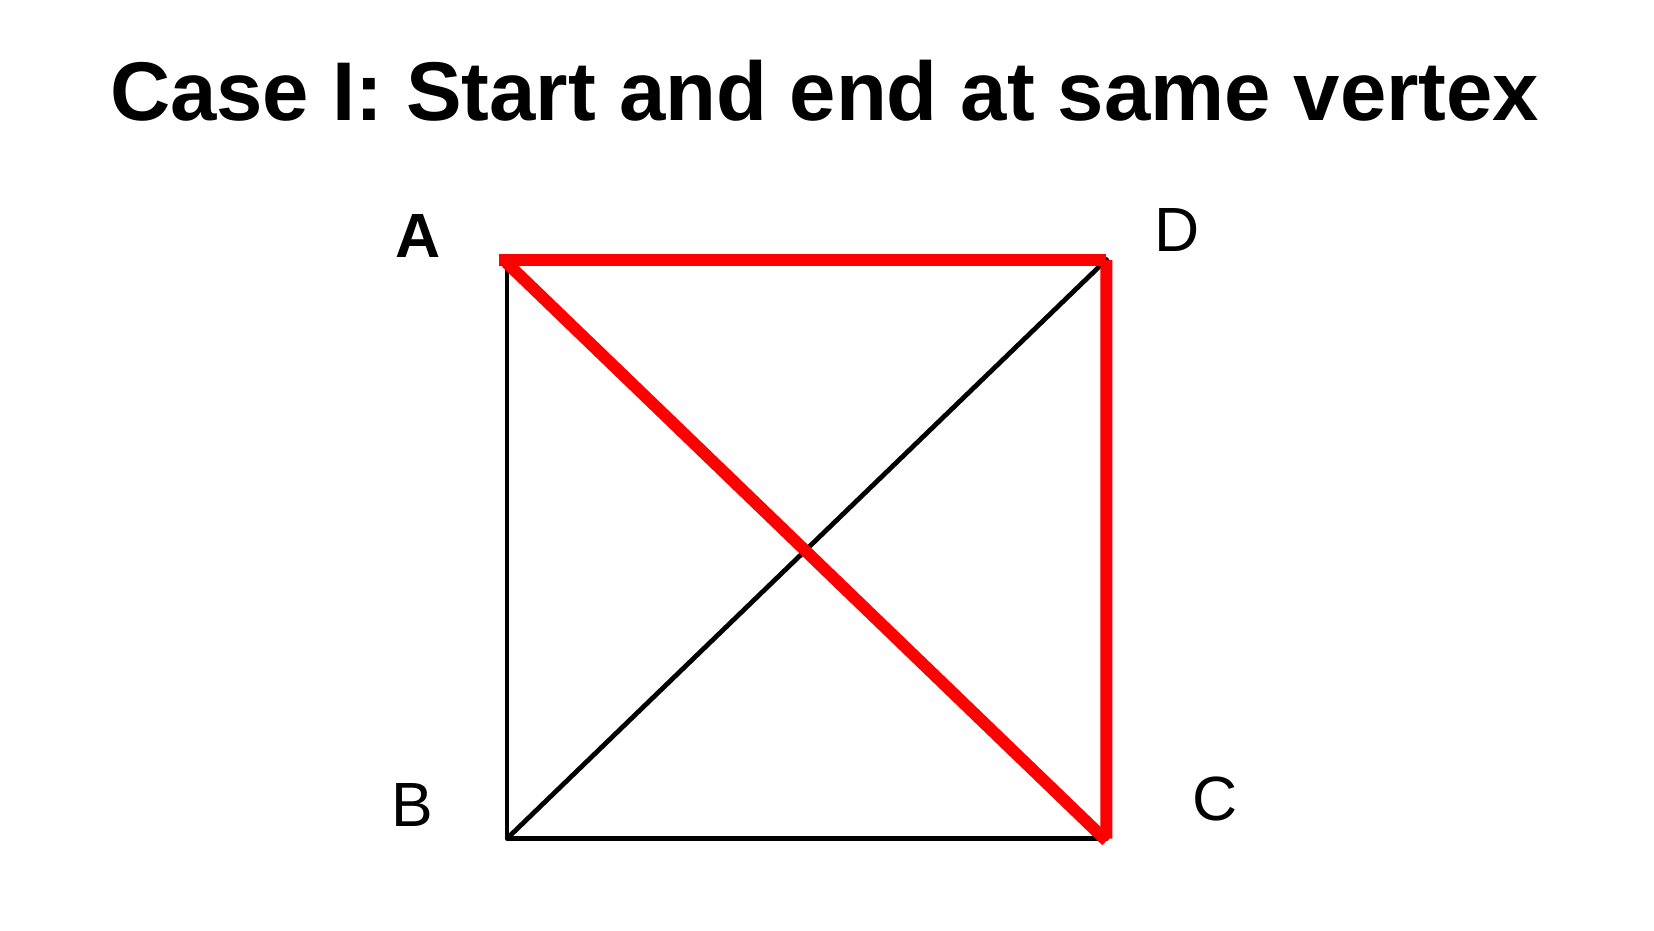

Case I: Start and end at same vertex
D
A
C
B